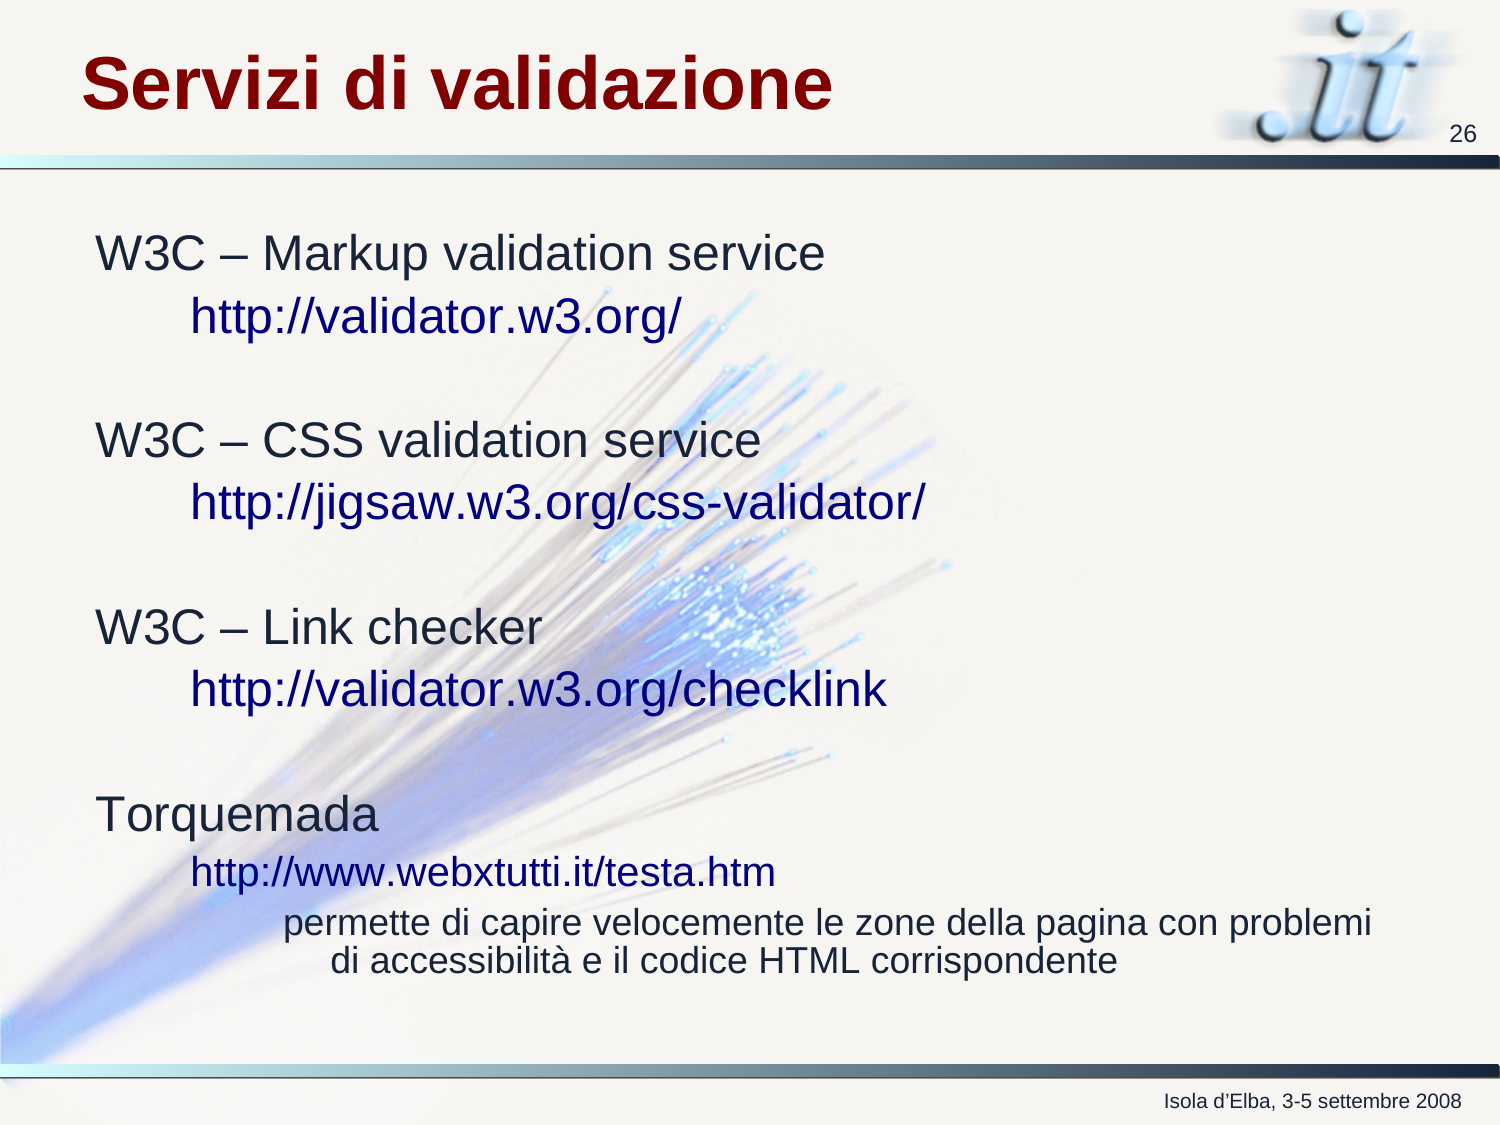

# Servizi di validazione
W3C – Markup validation service
http://validator.w3.org/
W3C – CSS validation service
http://jigsaw.w3.org/css-validator/
W3C – Link checker
http://validator.w3.org/checklink
Torquemada
http://www.webxtutti.it/testa.htm
permette di capire velocemente le zone della pagina con problemi di accessibilità e il codice HTML corrispondente